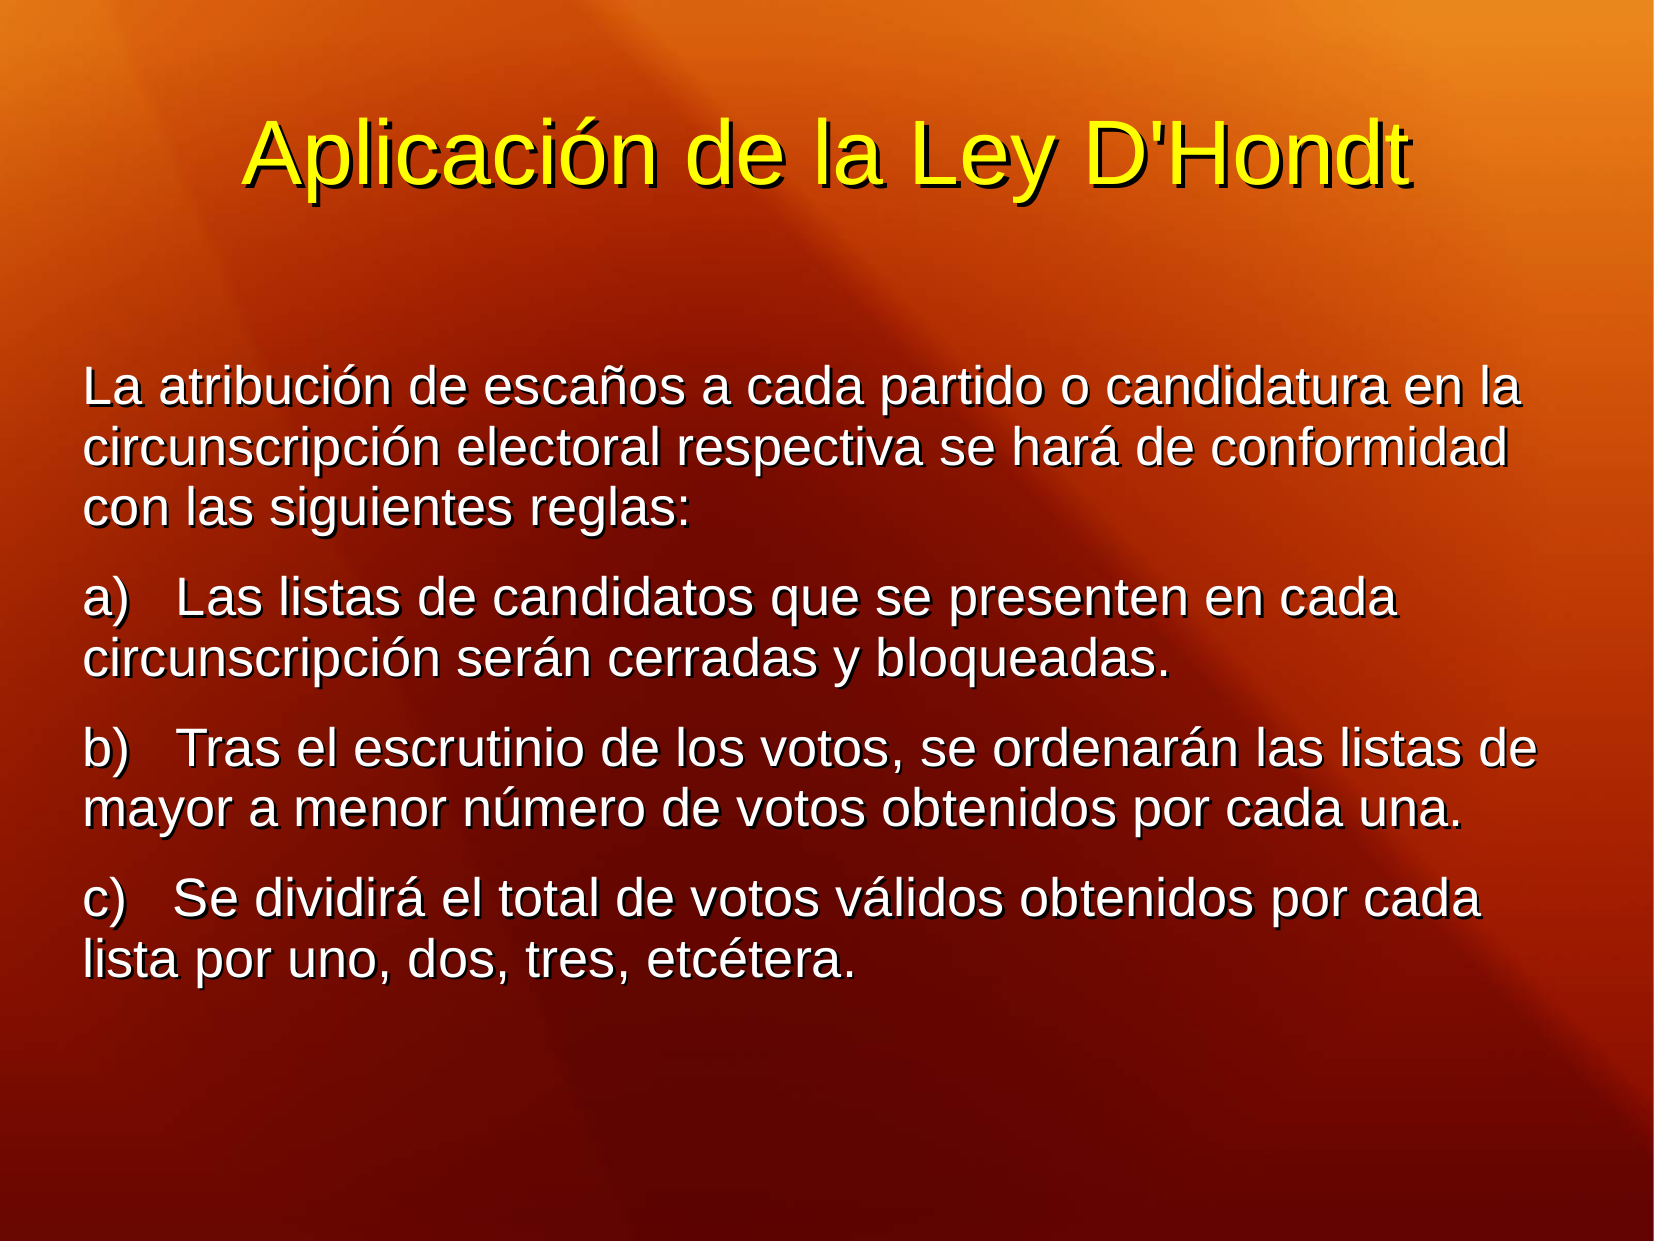

# Aplicación de la Ley D'Hondt
La atribución de escaños a cada partido o candidatura en la circunscripción electoral respectiva se hará de conformidad con las siguientes reglas:
a) Las listas de candidatos que se presenten en cada circunscripción serán cerradas y bloqueadas.
b) Tras el escrutinio de los votos, se ordenarán las listas de mayor a menor número de votos obtenidos por cada una.
c) Se dividirá el total de votos válidos obtenidos por cada lista por uno, dos, tres, etcétera.